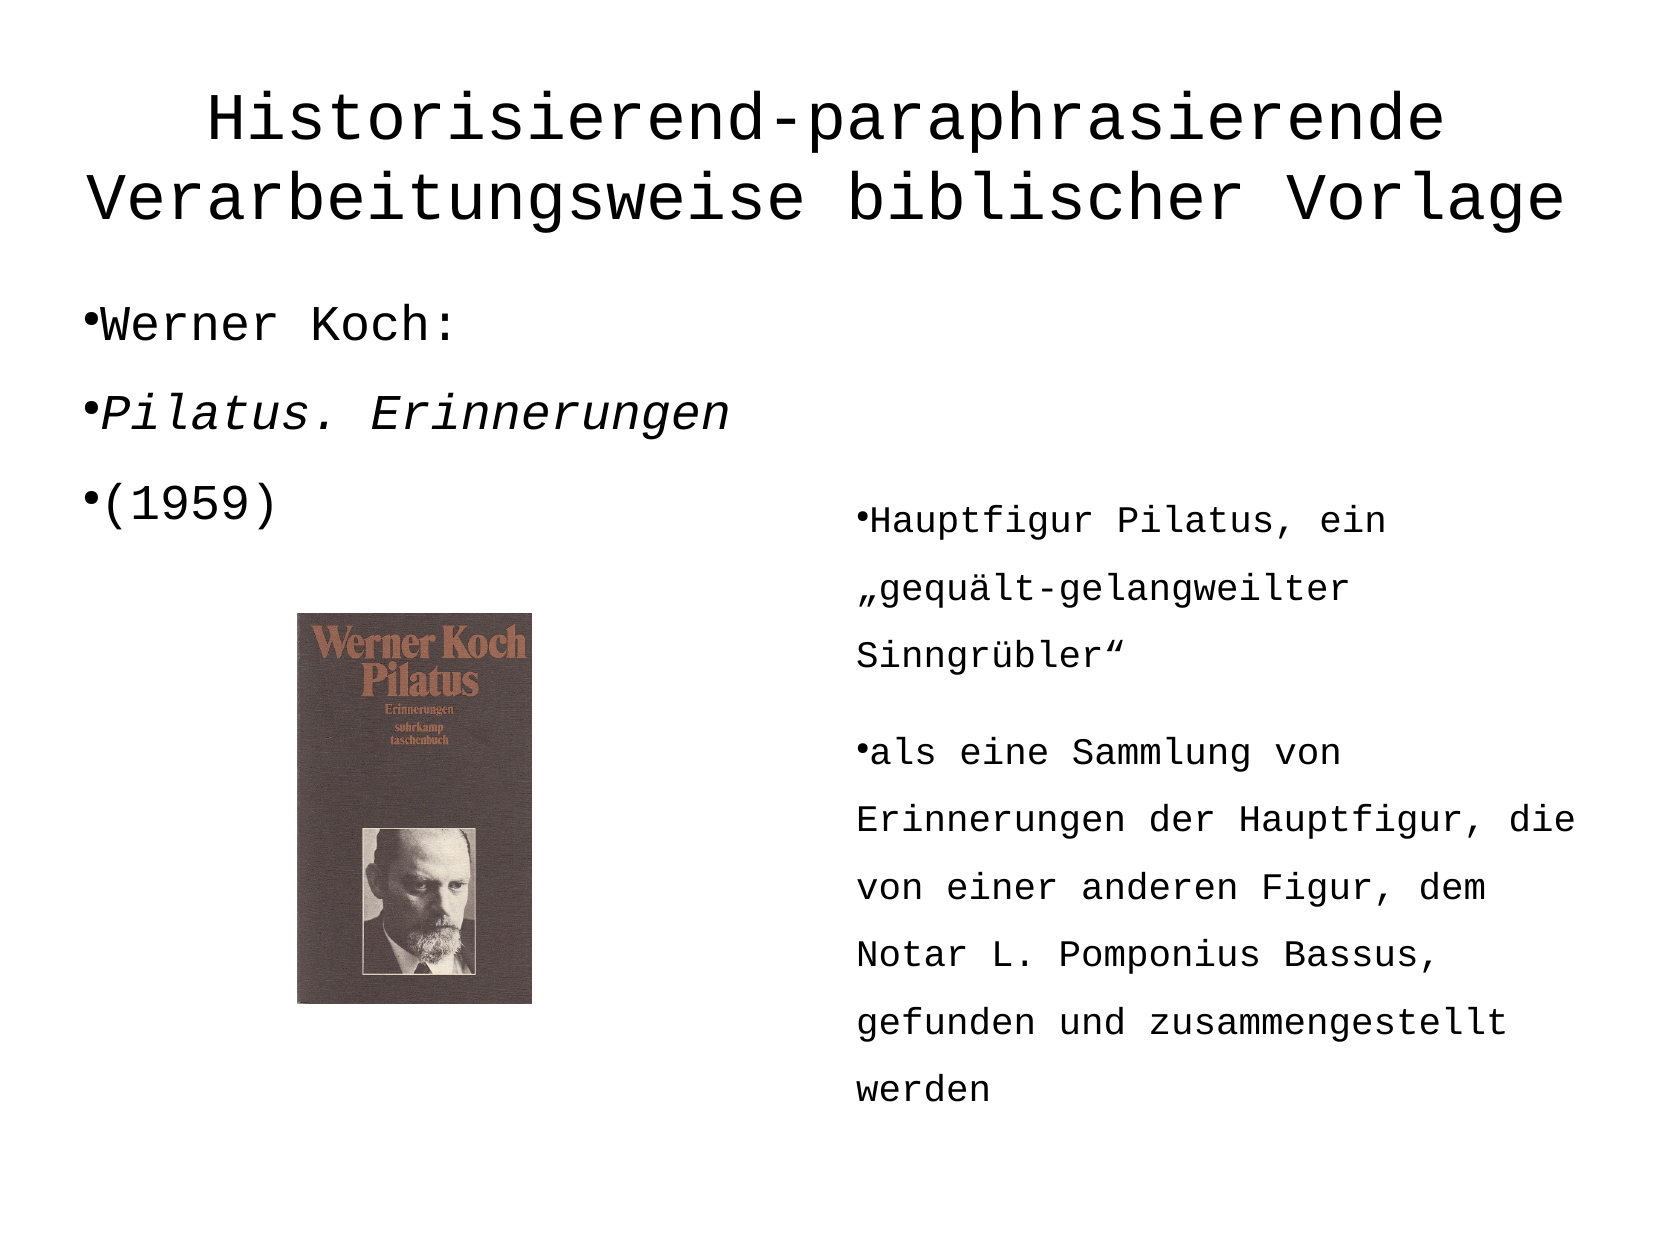

# Historisierend-paraphrasierende Verarbeitungsweise biblischer Vorlage
Werner Koch:
Pilatus. Erinnerungen
(1959)
Hauptfigur Pilatus, ein „gequält-gelangweilter Sinngrübler“
als eine Sammlung von Erinnerungen der Hauptfigur, die von einer anderen Figur, dem Notar L. Pomponius Bassus, gefunden und zusammengestellt werden